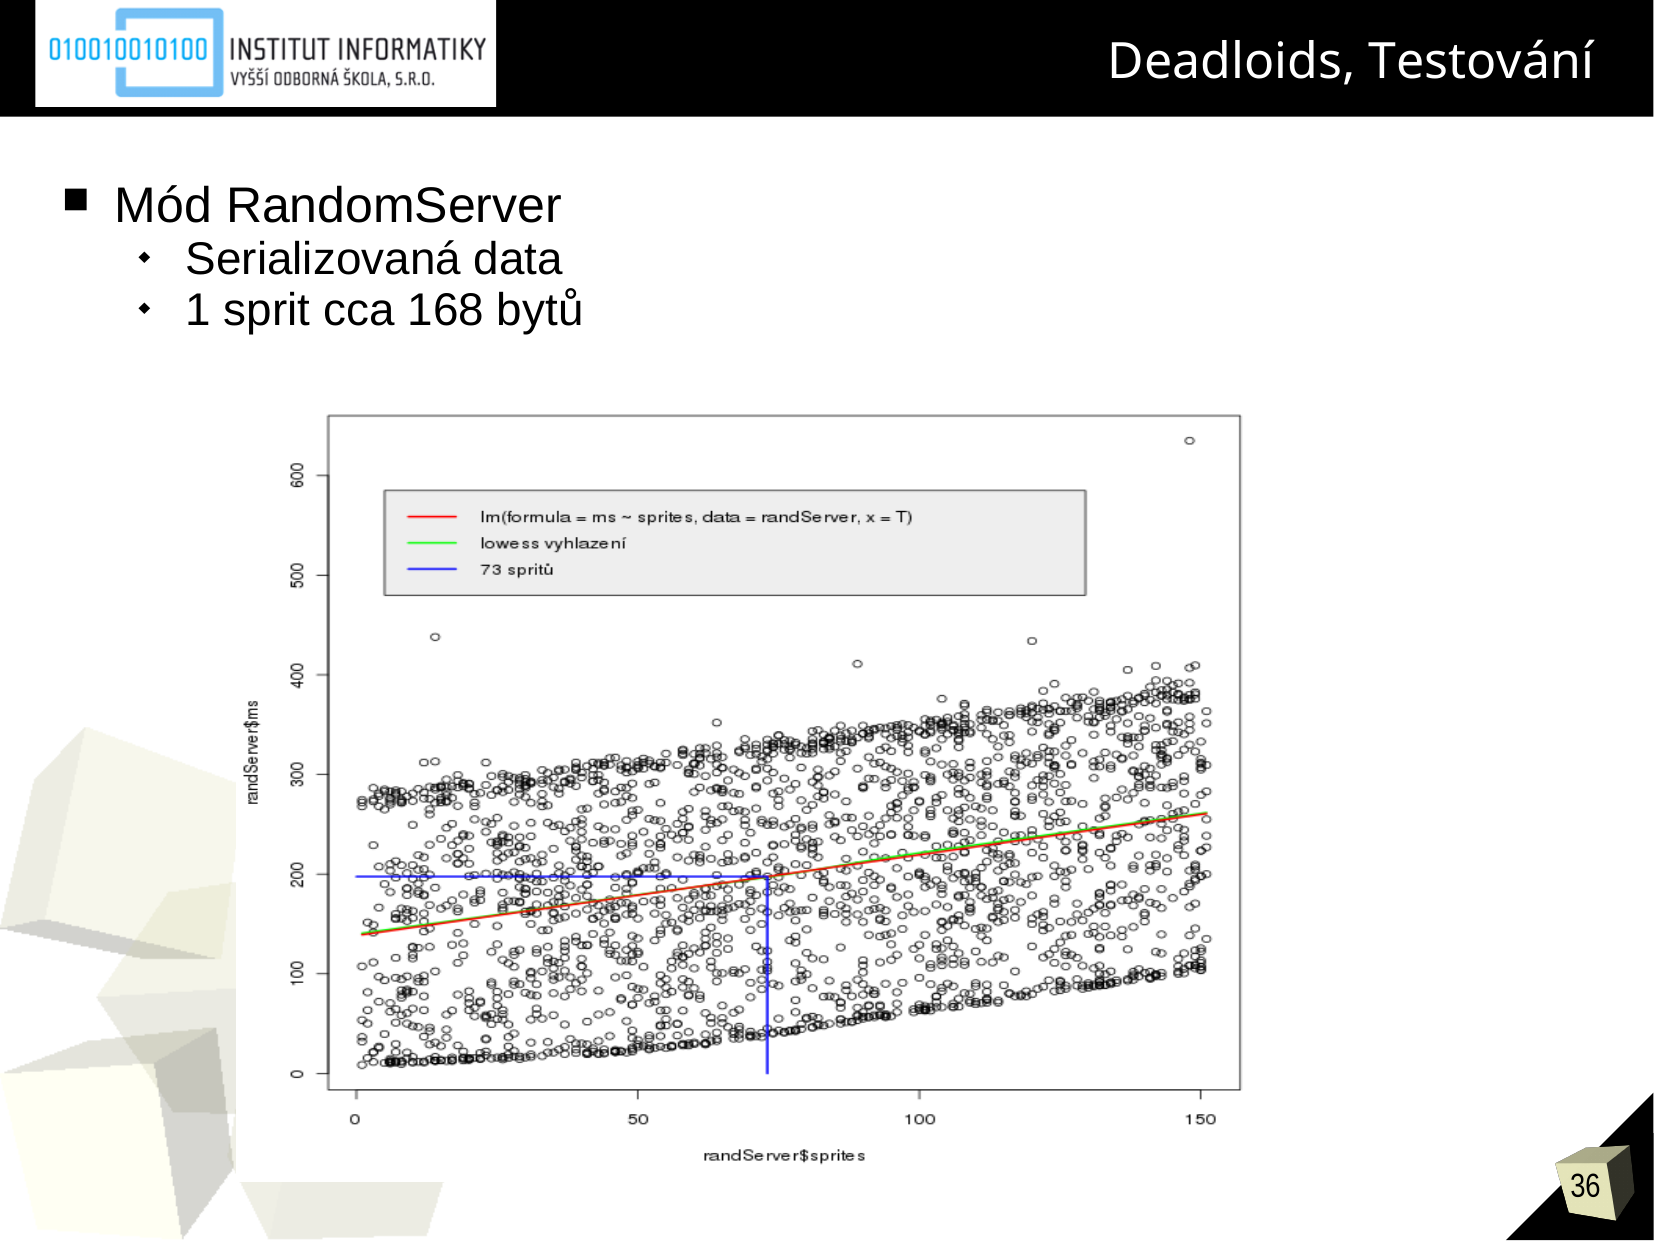

# Deadloids, Testování
Mód RandomServer
Serializovaná data
1 sprit cca 168 bytů